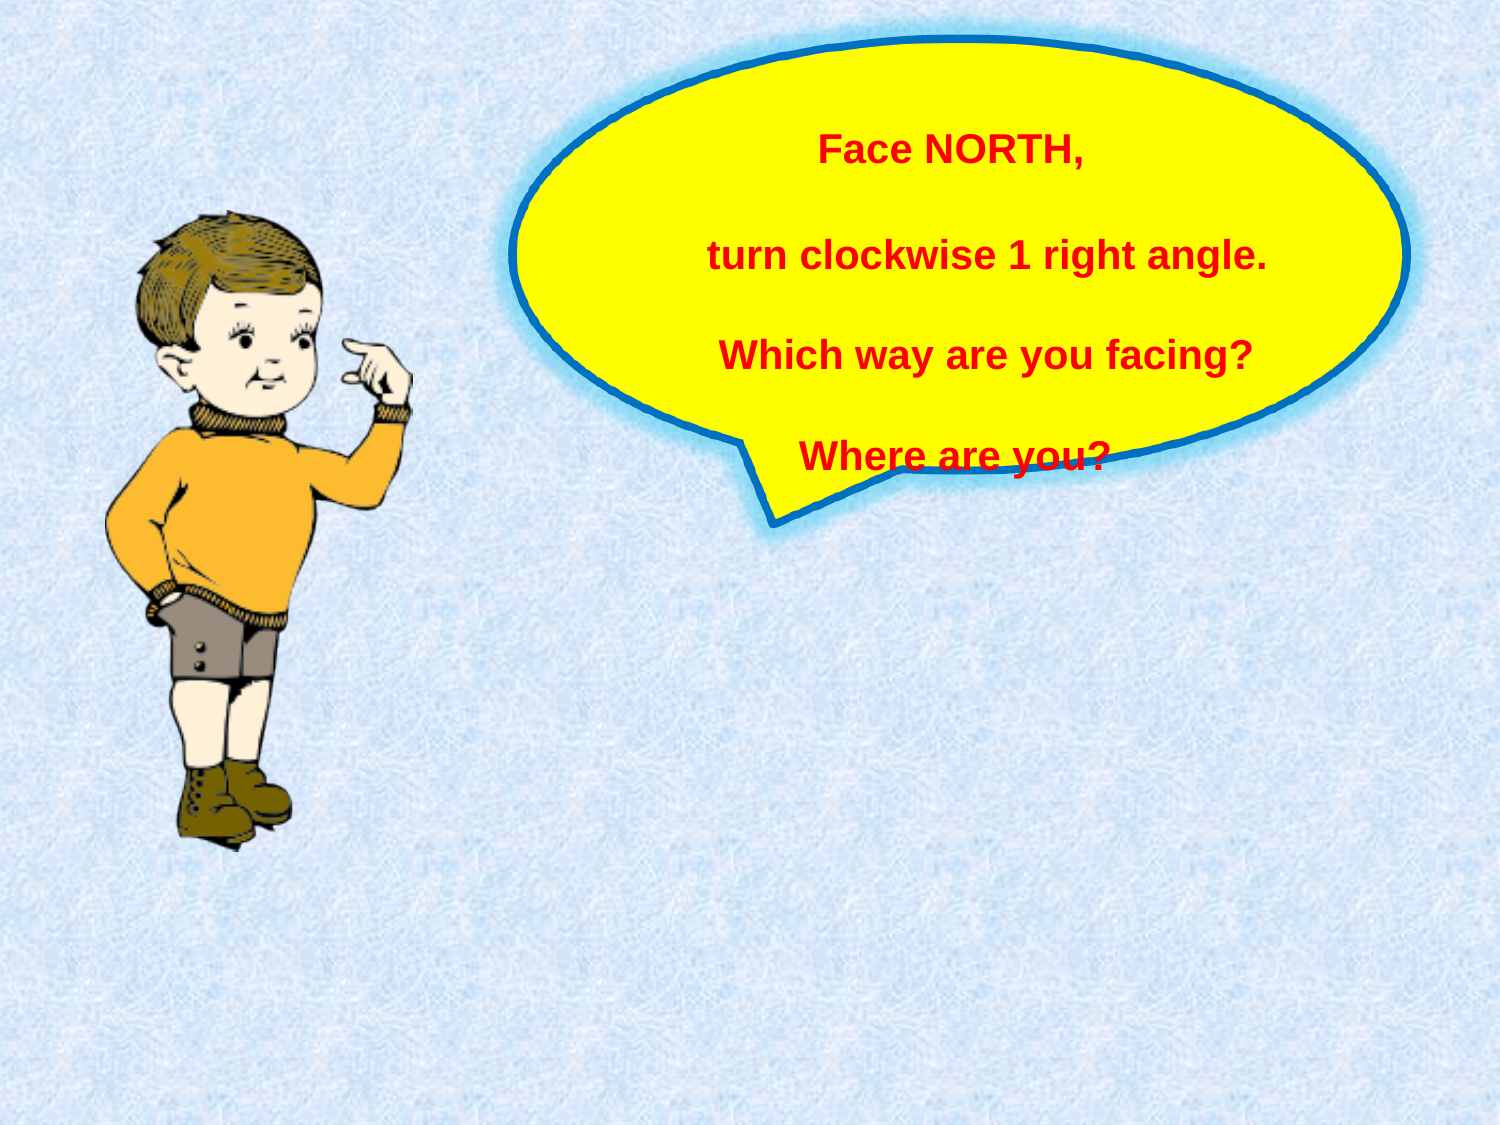

Face NORTH,
 turn clockwise 1 right angle.
 Which way are you facing?
 Where are you?